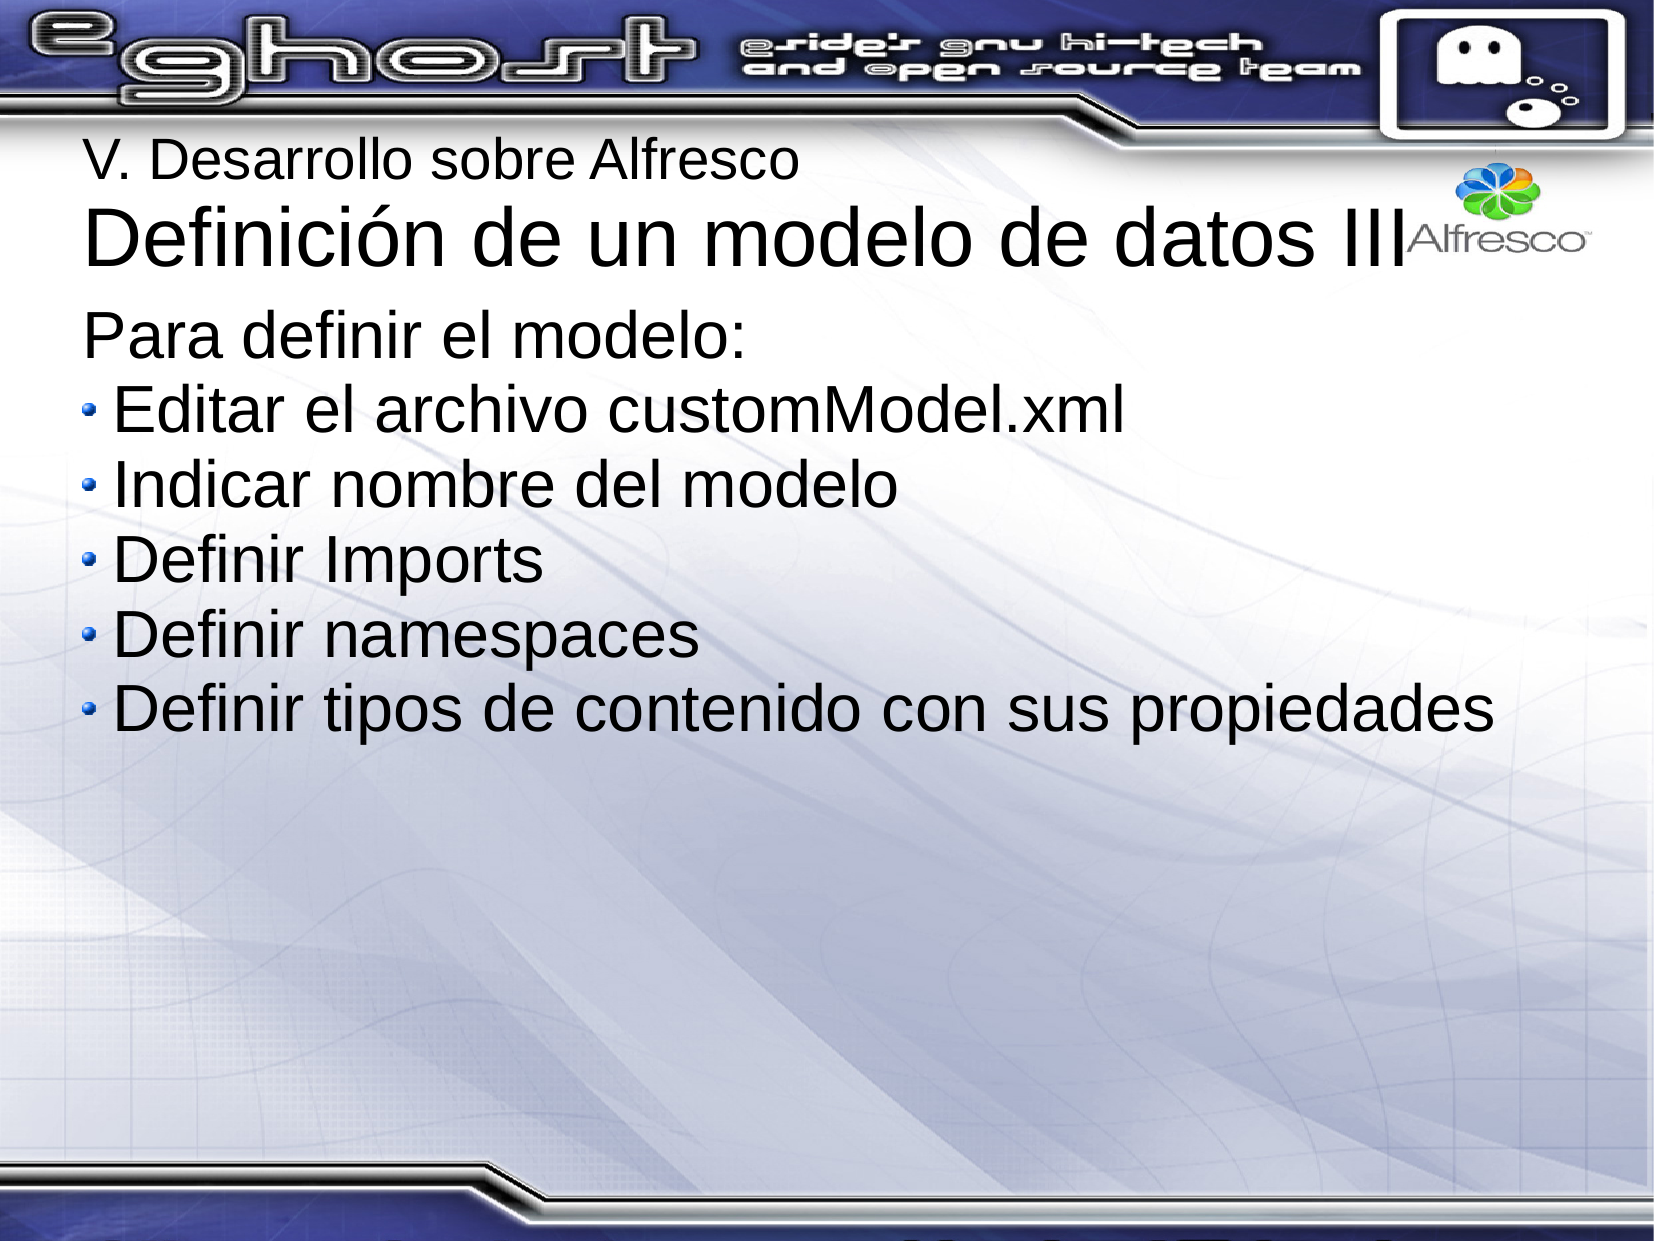

# V. Desarrollo sobre Alfresco Definición de un modelo de datos III
Para definir el modelo:
Editar el archivo customModel.xml
Indicar nombre del modelo
Definir Imports
Definir namespaces
Definir tipos de contenido con sus propiedades